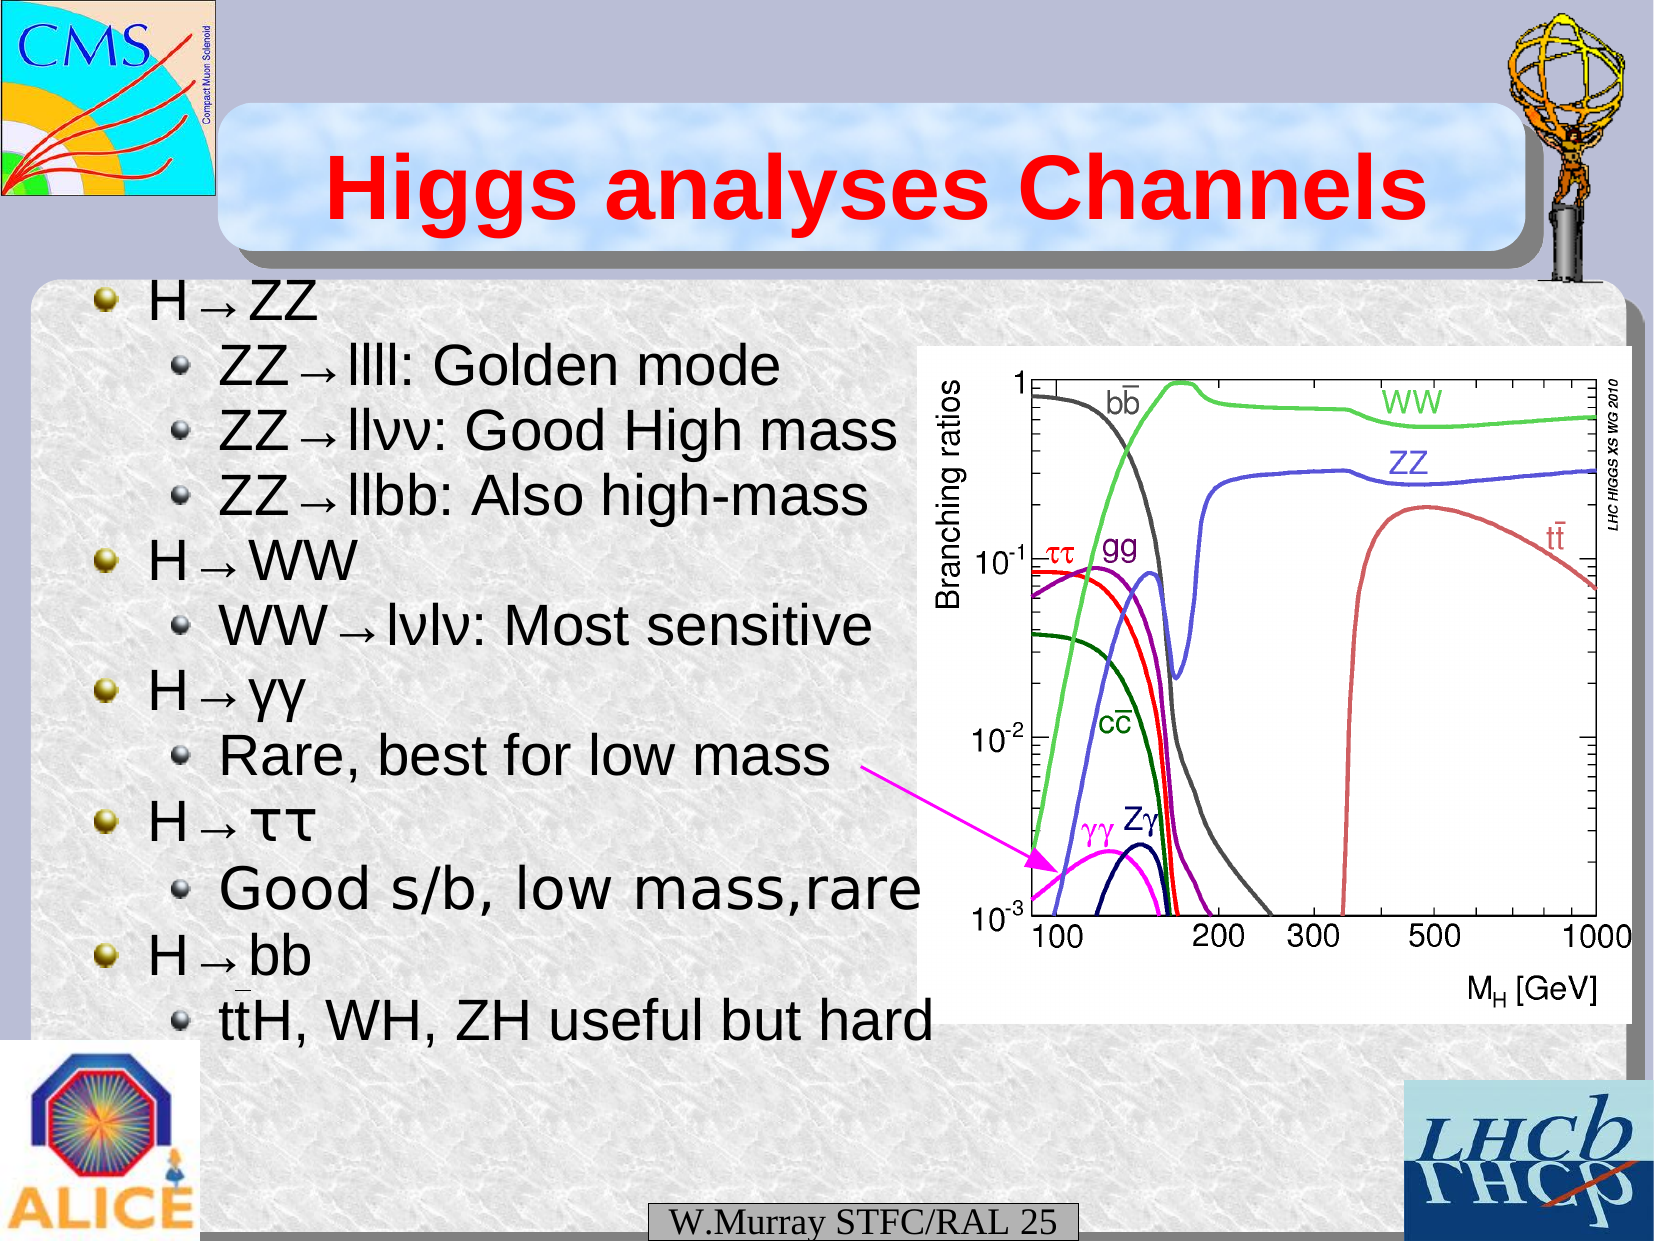

# Higgs analyses Channels
H→ZZ
ZZ→llll: Golden mode
ZZ→llνν: Good High mass
ZZ→llbb: Also high-mass
H→WW
WW→lνlν: Most sensitive
H→γγ
Rare, best for low mass
H→ττ
Good s/b, low mass,rare
H→bb
ttH, WH, ZH useful but hard